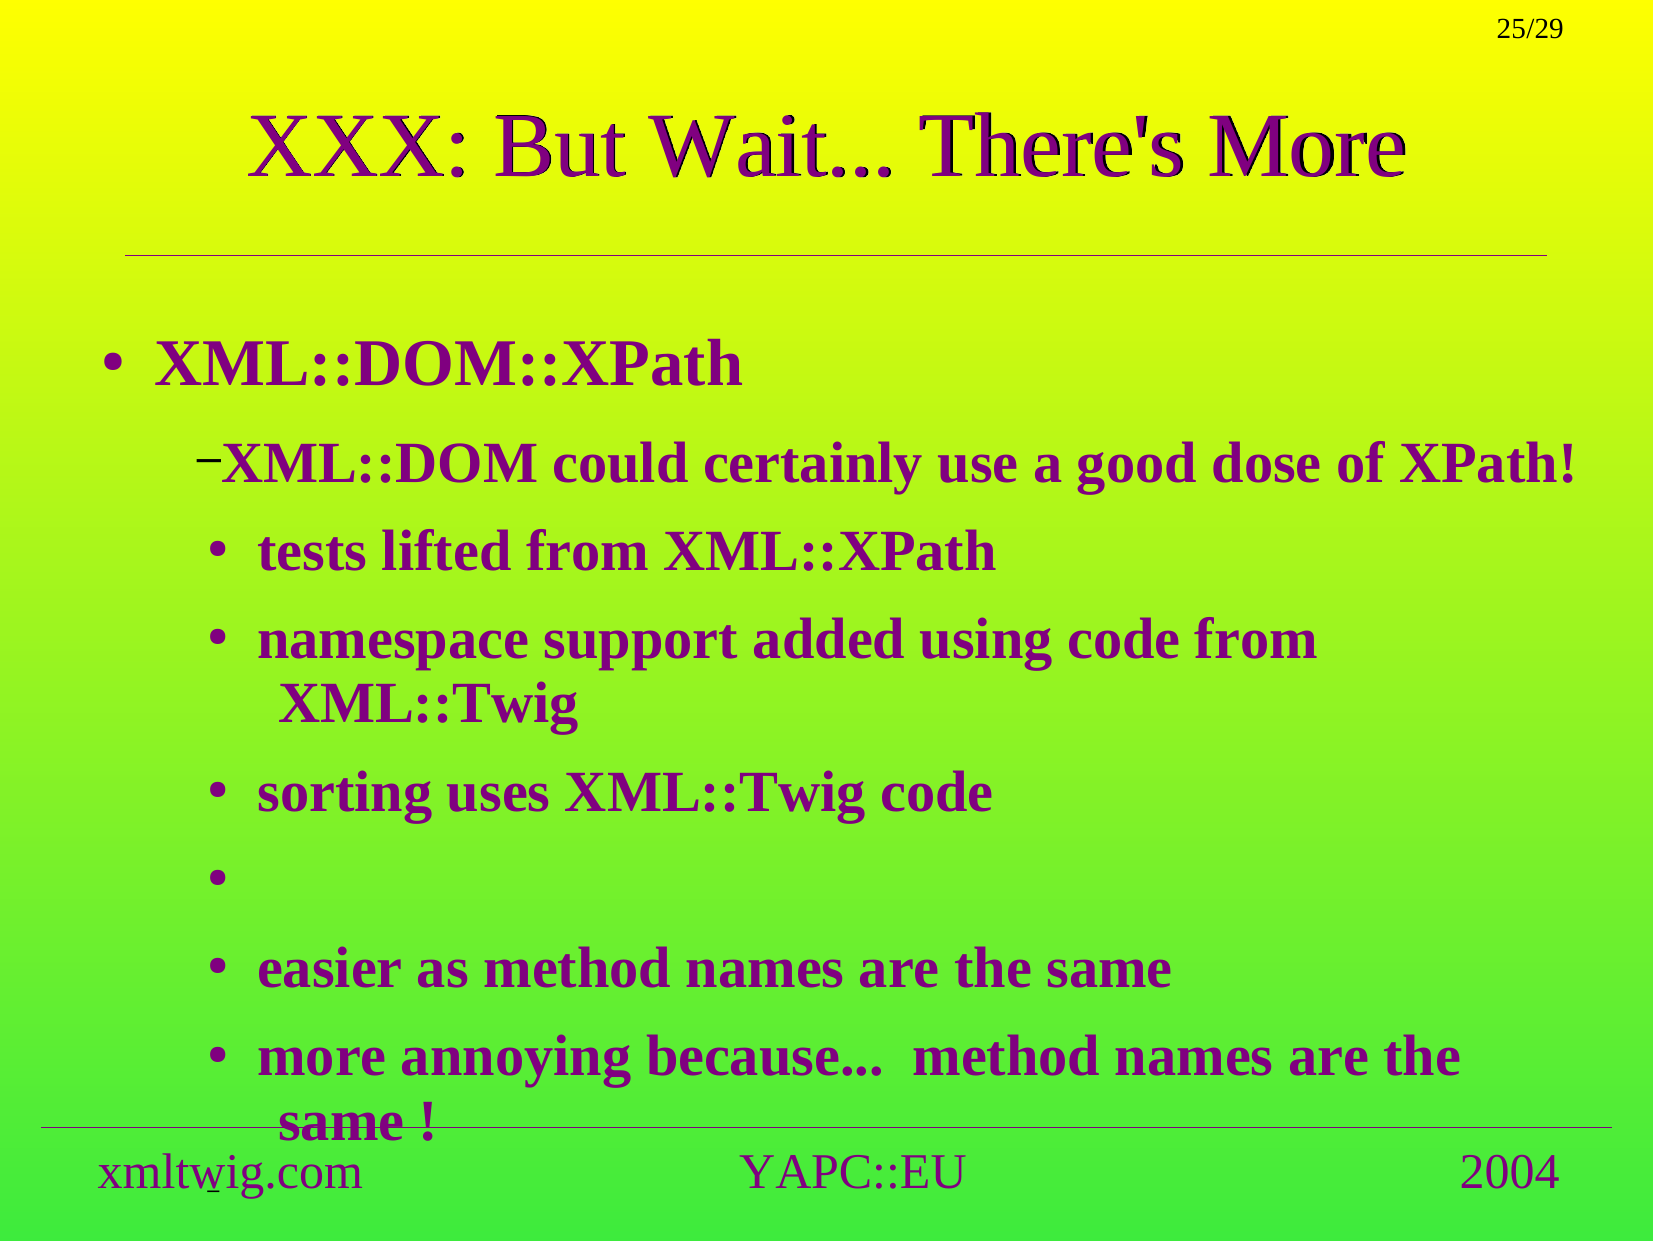

# XXX: But Wait... There's More
XML::DOM::XPath
XML::DOM could certainly use a good dose of XPath!
 tests lifted from XML::XPath
 namespace support added using code from XML::Twig
 sorting uses XML::Twig code
 easier as method names are the same
 more annoying because... method names are the same !